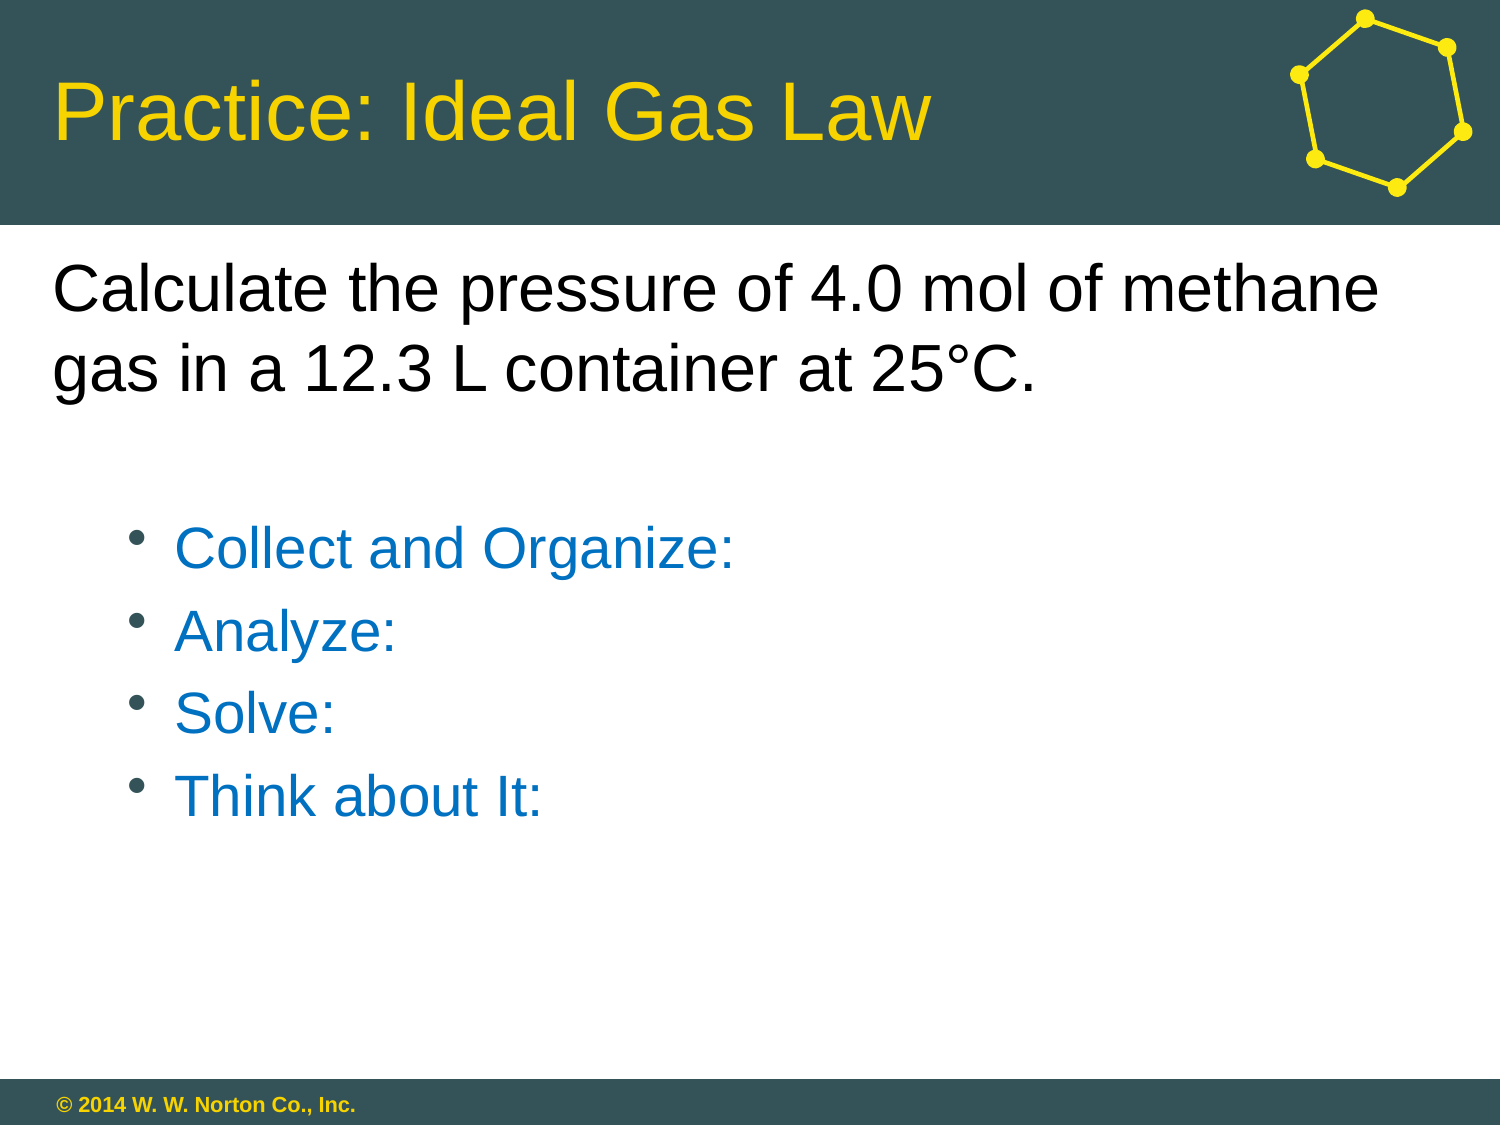

# Practice: Ideal Gas Law
Calculate the pressure of 4.0 mol of methane gas in a 12.3 L container at 25°C.
Collect and Organize:
Analyze:
Solve:
Think about It: